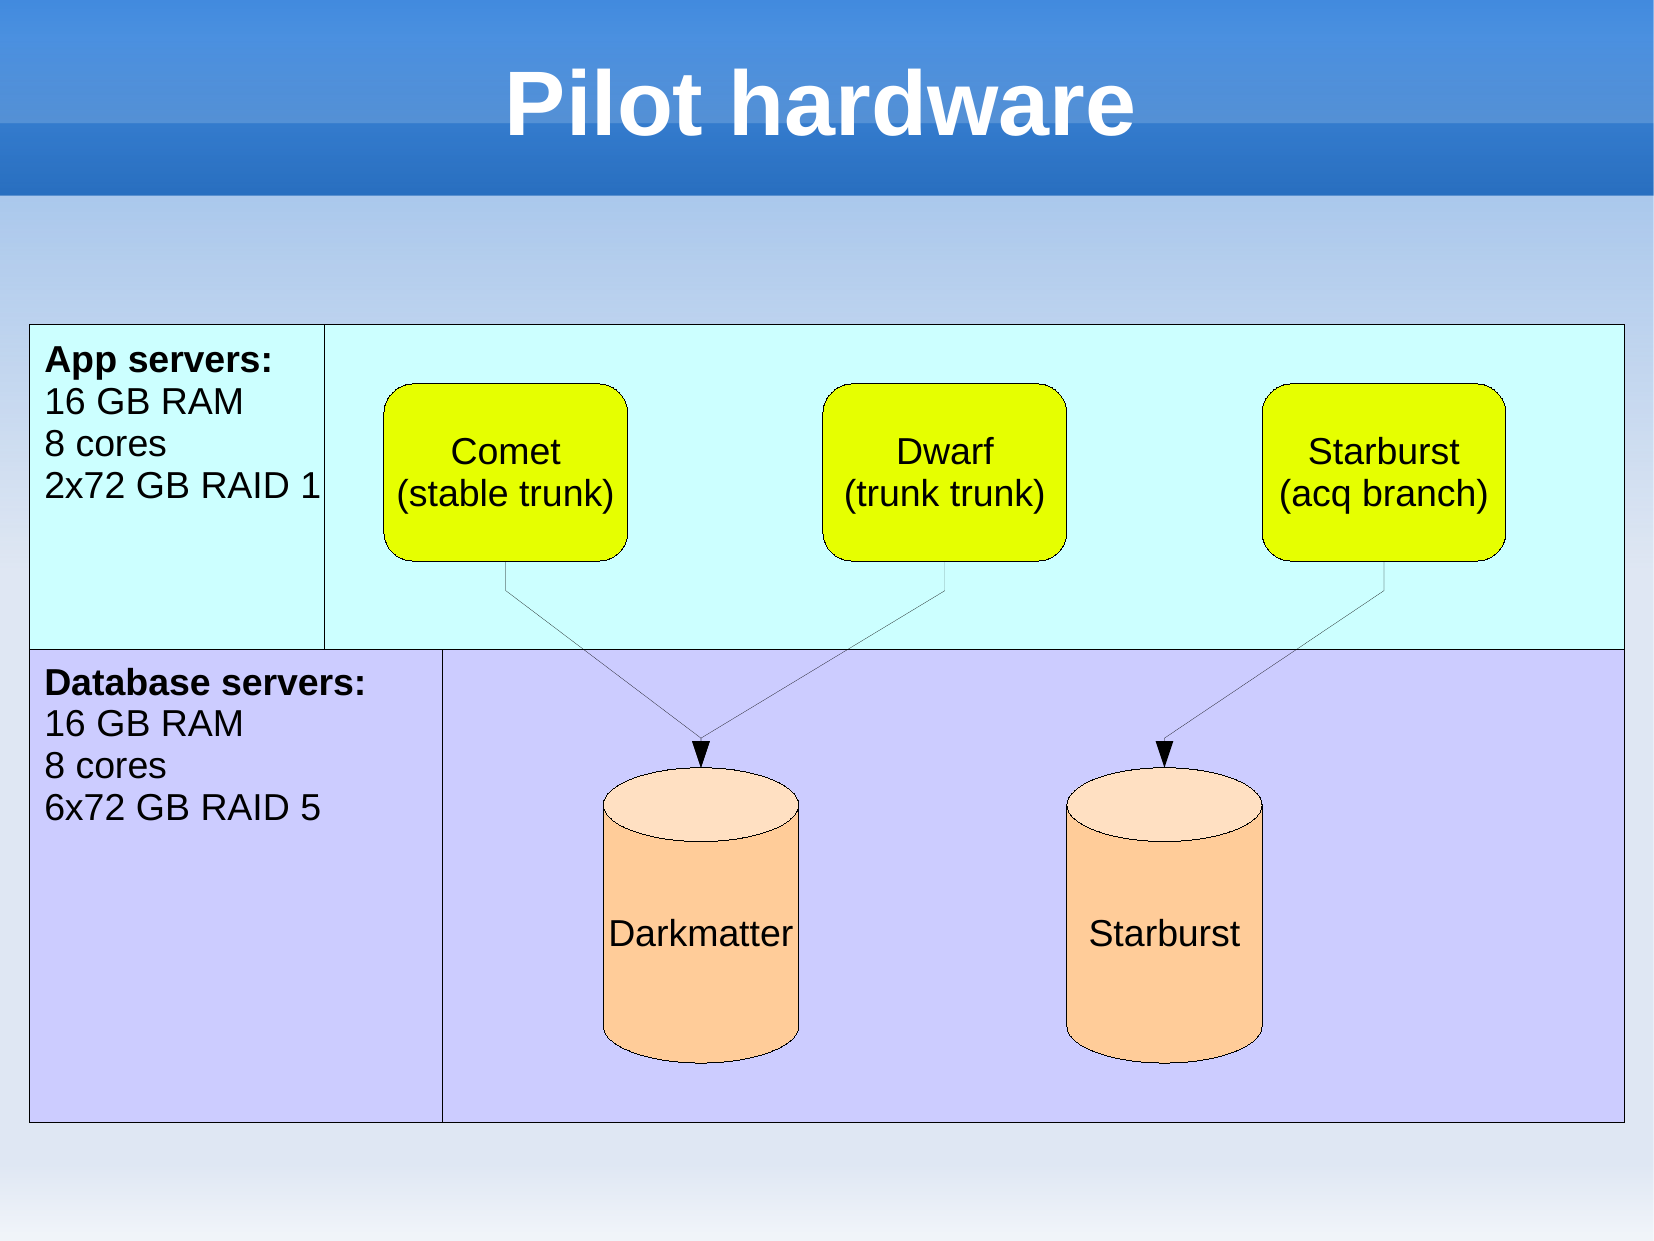

# Pilot hardware
App servers:
16 GB RAM
8 cores
2x72 GB RAID 1
Comet
(stable trunk)
Dwarf
(trunk trunk)
Starburst
(acq branch)
Database servers:
16 GB RAM
8 cores
6x72 GB RAID 5
Darkmatter
Starburst